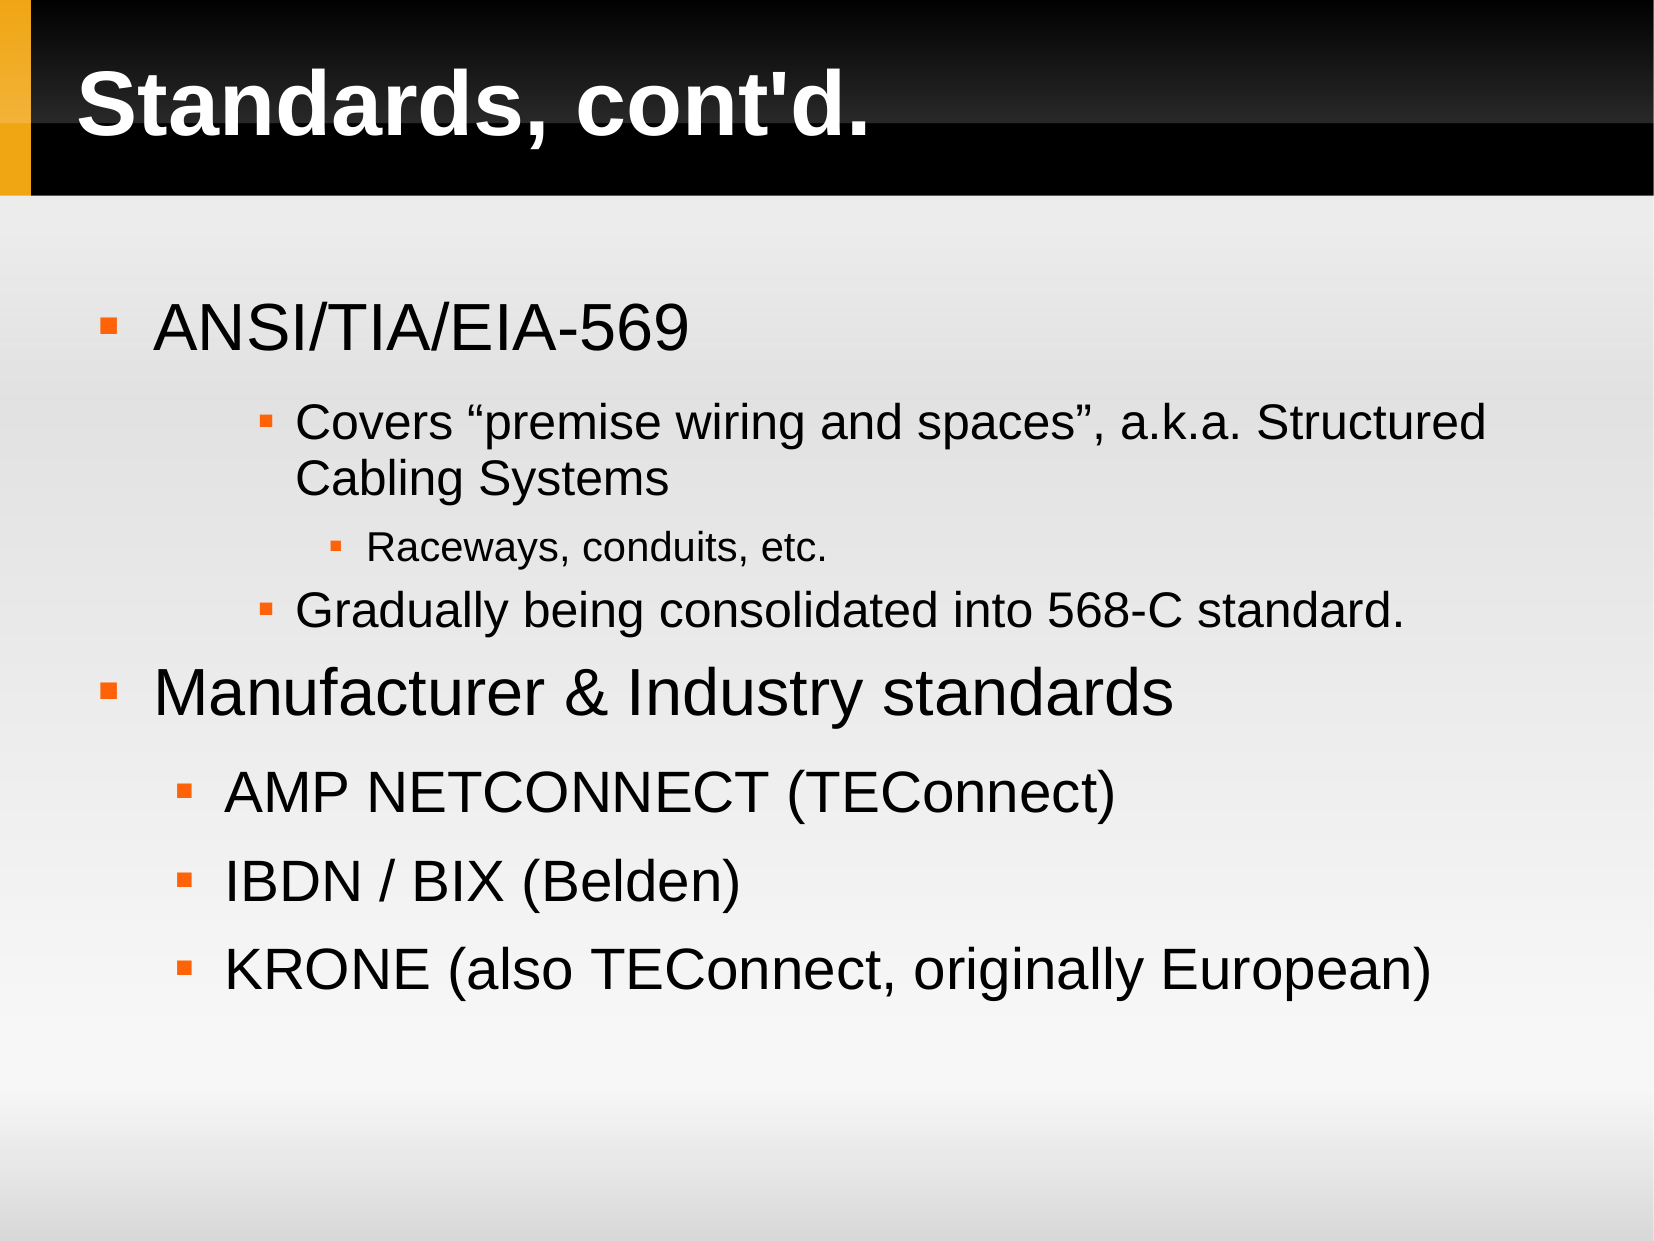

# Standards, cont'd.
ANSI/TIA/EIA-569
Covers “premise wiring and spaces”, a.k.a. Structured Cabling Systems
Raceways, conduits, etc.
Gradually being consolidated into 568-C standard.
Manufacturer & Industry standards
AMP NETCONNECT (TEConnect)
IBDN / BIX (Belden)
KRONE (also TEConnect, originally European)